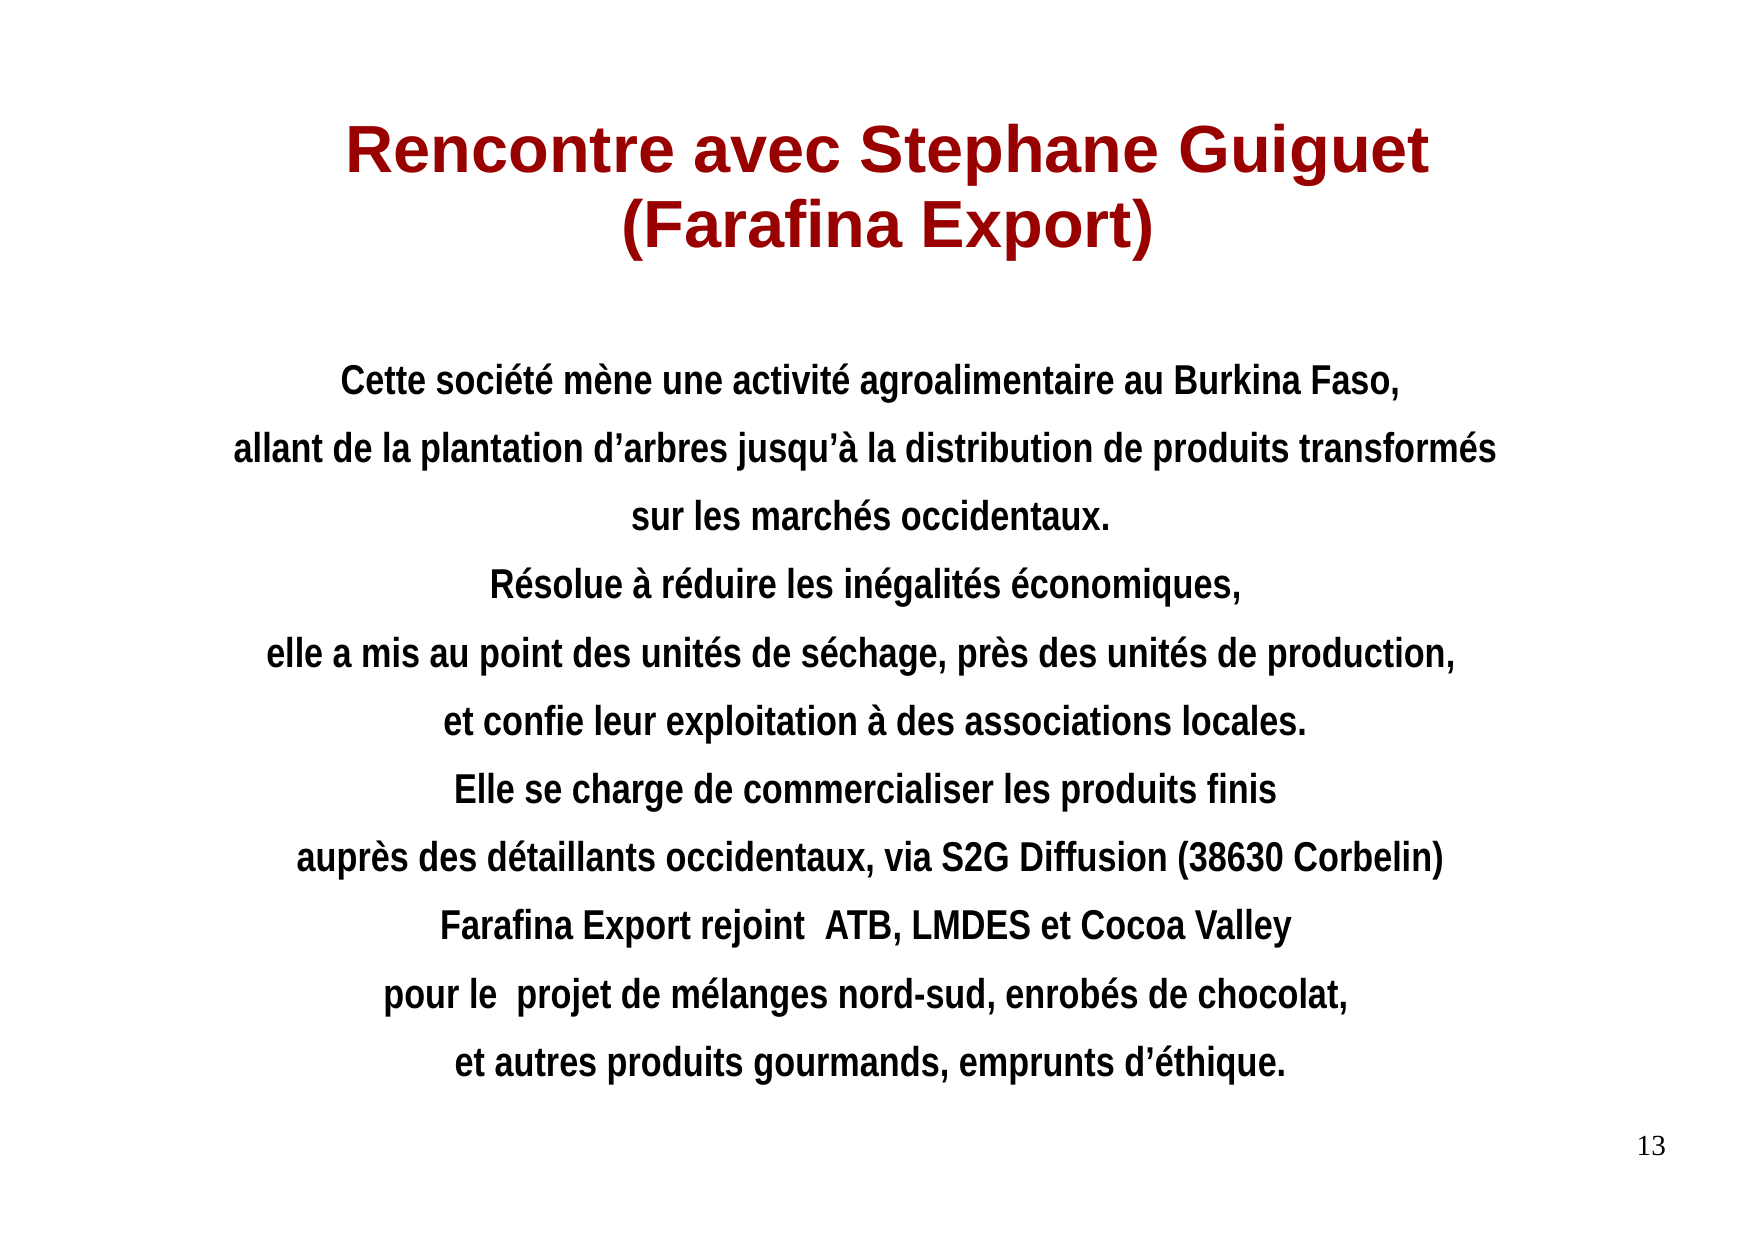

# Rencontre avec Stephane Guiguet (Farafina Export)
Cette société mène une activité agroalimentaire au Burkina Faso,
allant de la plantation d’arbres jusqu’à la distribution de produits transformés
sur les marchés occidentaux.
Résolue à réduire les inégalités économiques,
elle a mis au point des unités de séchage, près des unités de production,
 et confie leur exploitation à des associations locales.
Elle se charge de commercialiser les produits finis
auprès des détaillants occidentaux, via S2G Diffusion (38630 Corbelin)
Farafina Export rejoint ATB, LMDES et Cocoa Valley
pour le projet de mélanges nord-sud, enrobés de chocolat,
et autres produits gourmands, emprunts d’éthique.
13